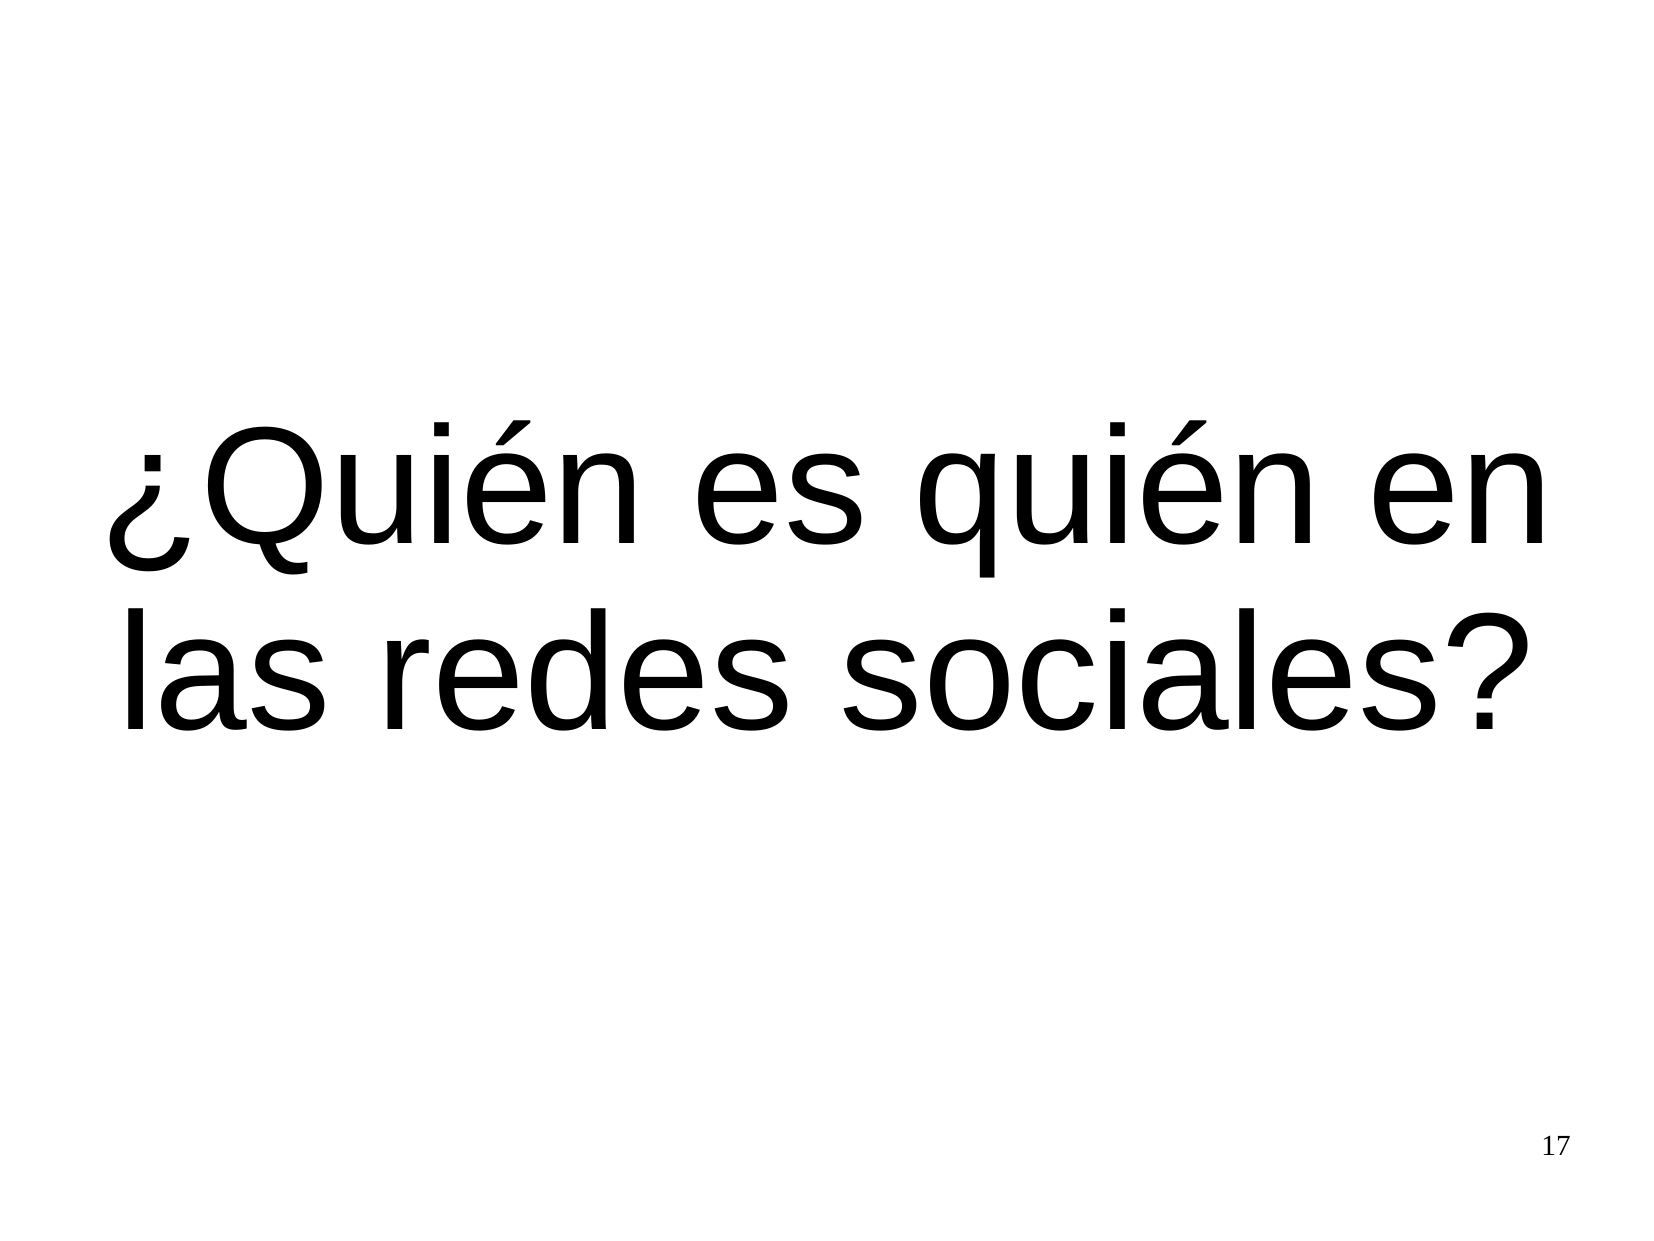

# ¿Quién es quién en las redes sociales?
17